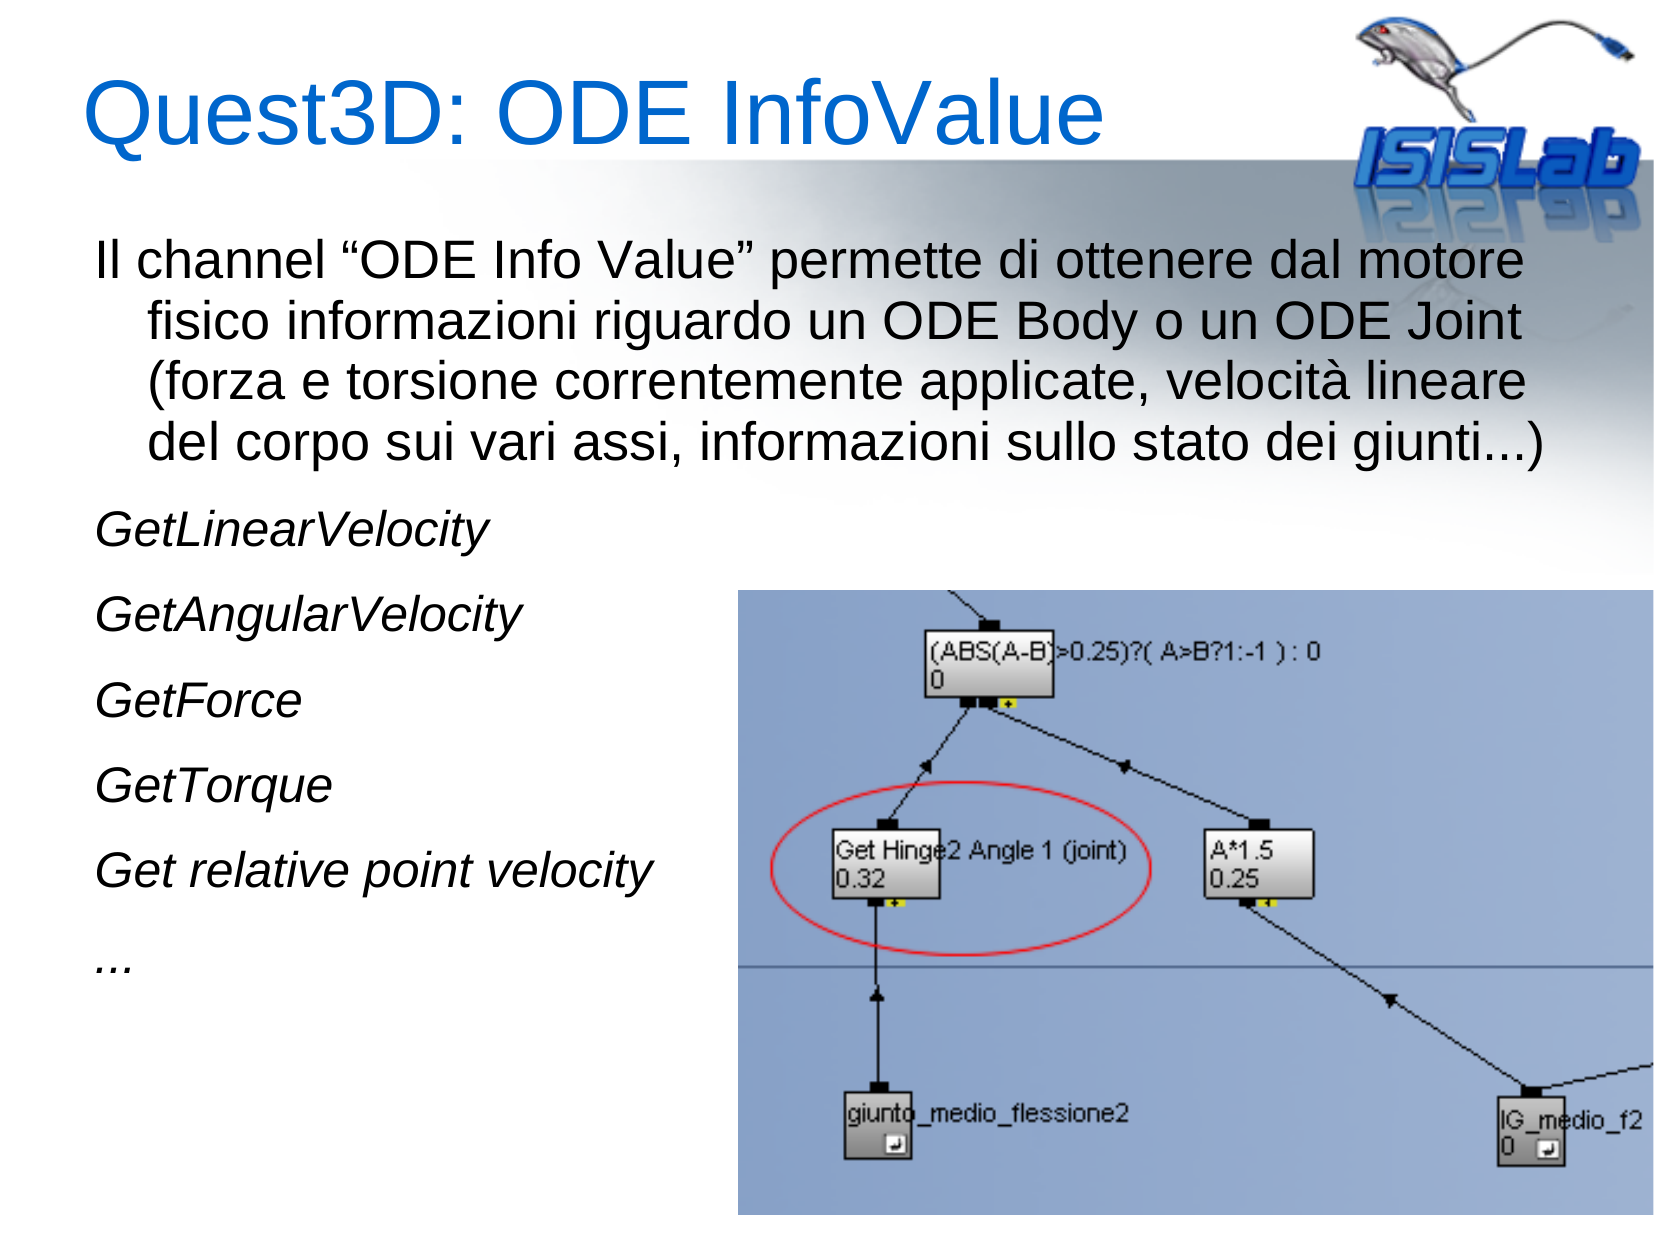

# Quest3D: ODE InfoValue
Il channel “ODE Info Value” permette di ottenere dal motore fisico informazioni riguardo un ODE Body o un ODE Joint (forza e torsione correntemente applicate, velocità lineare del corpo sui vari assi, informazioni sullo stato dei giunti...)
GetLinearVelocity
GetAngularVelocity
GetForce
GetTorque
Get relative point velocity
...